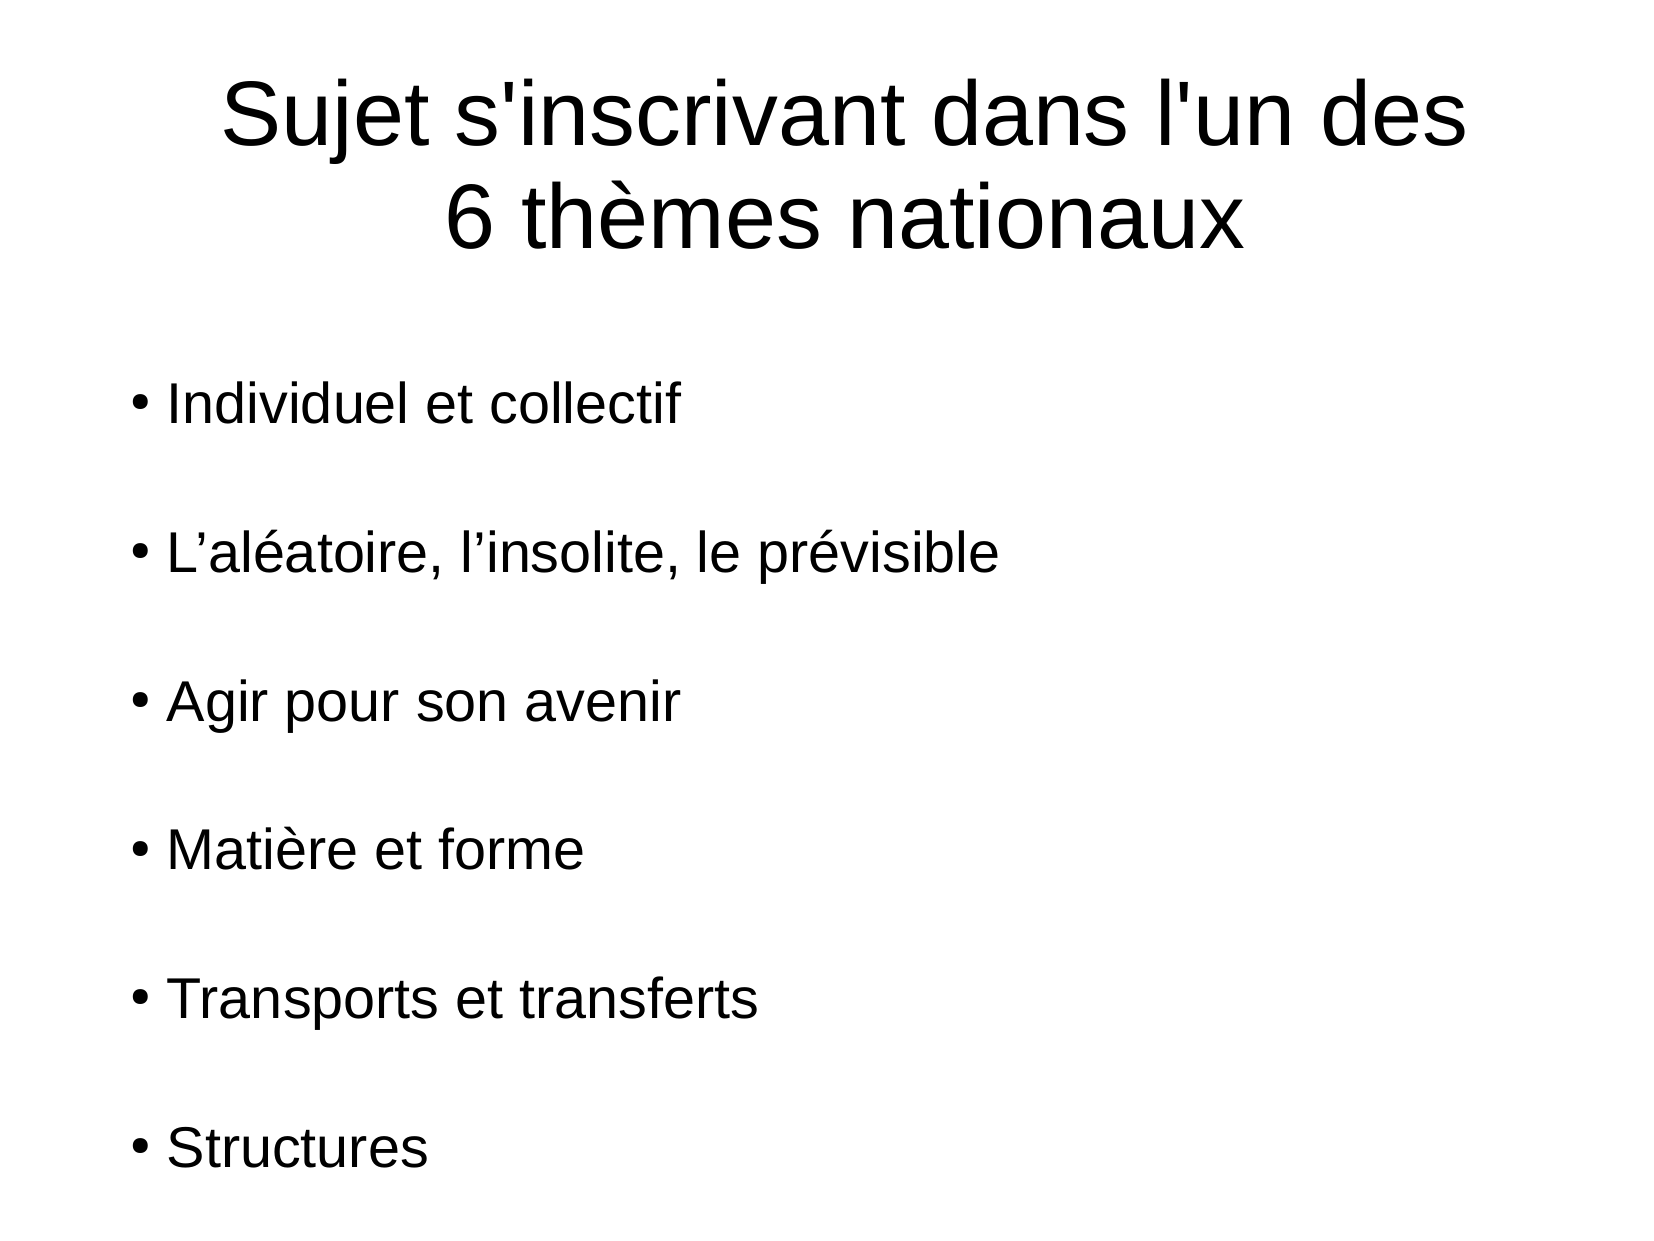

# Sujet s'inscrivant dans l'un des 6 thèmes nationaux
Individuel et collectif
L’aléatoire, l’insolite, le prévisible
Agir pour son avenir
Matière et forme
Transports et transferts
Structures